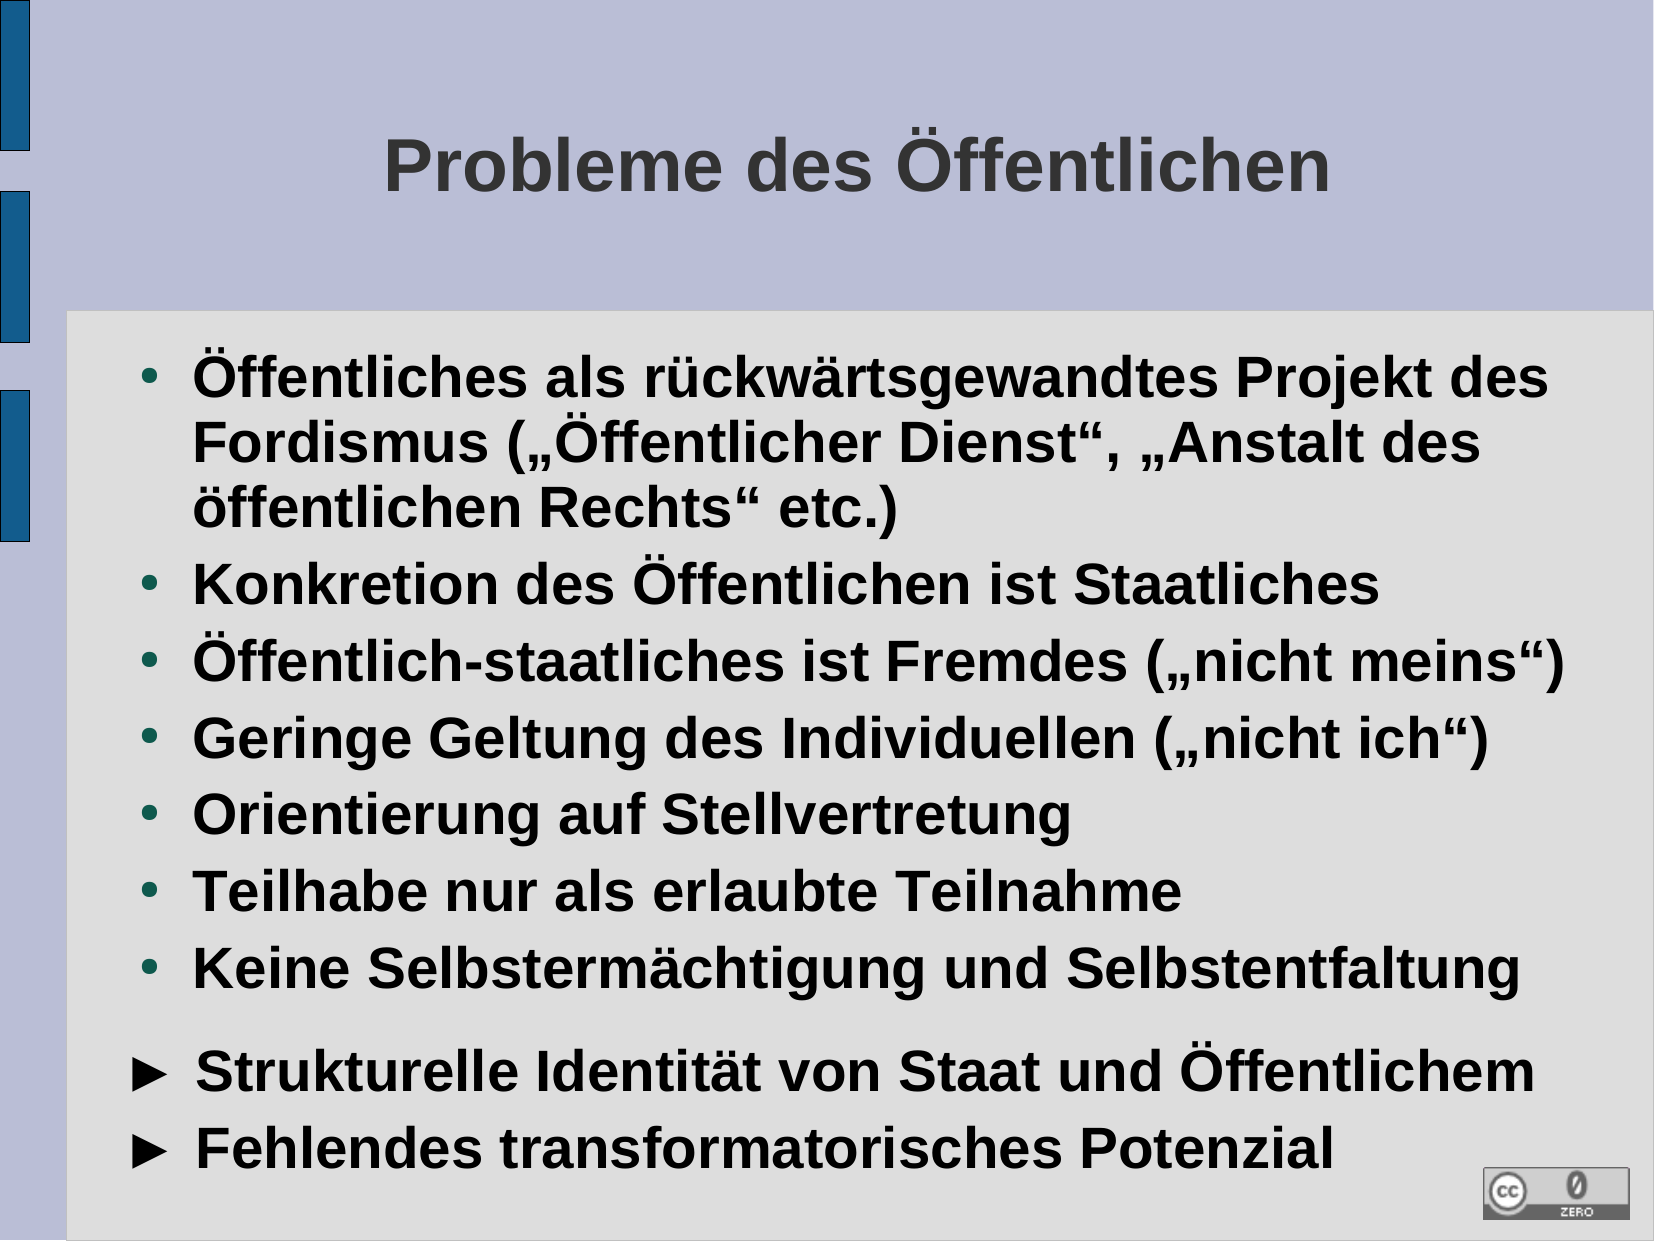

# Probleme des Öffentlichen
Öffentliches als rückwärtsgewandtes Projekt des Fordismus („Öffentlicher Dienst“, „Anstalt des öffentlichen Rechts“ etc.)
Konkretion des Öffentlichen ist Staatliches
Öffentlich-staatliches ist Fremdes („nicht meins“)
Geringe Geltung des Individuellen („nicht ich“)
Orientierung auf Stellvertretung
Teilhabe nur als erlaubte Teilnahme
Keine Selbstermächtigung und Selbstentfaltung
► Strukturelle Identität von Staat und Öffentlichem
► Fehlendes transformatorisches Potenzial